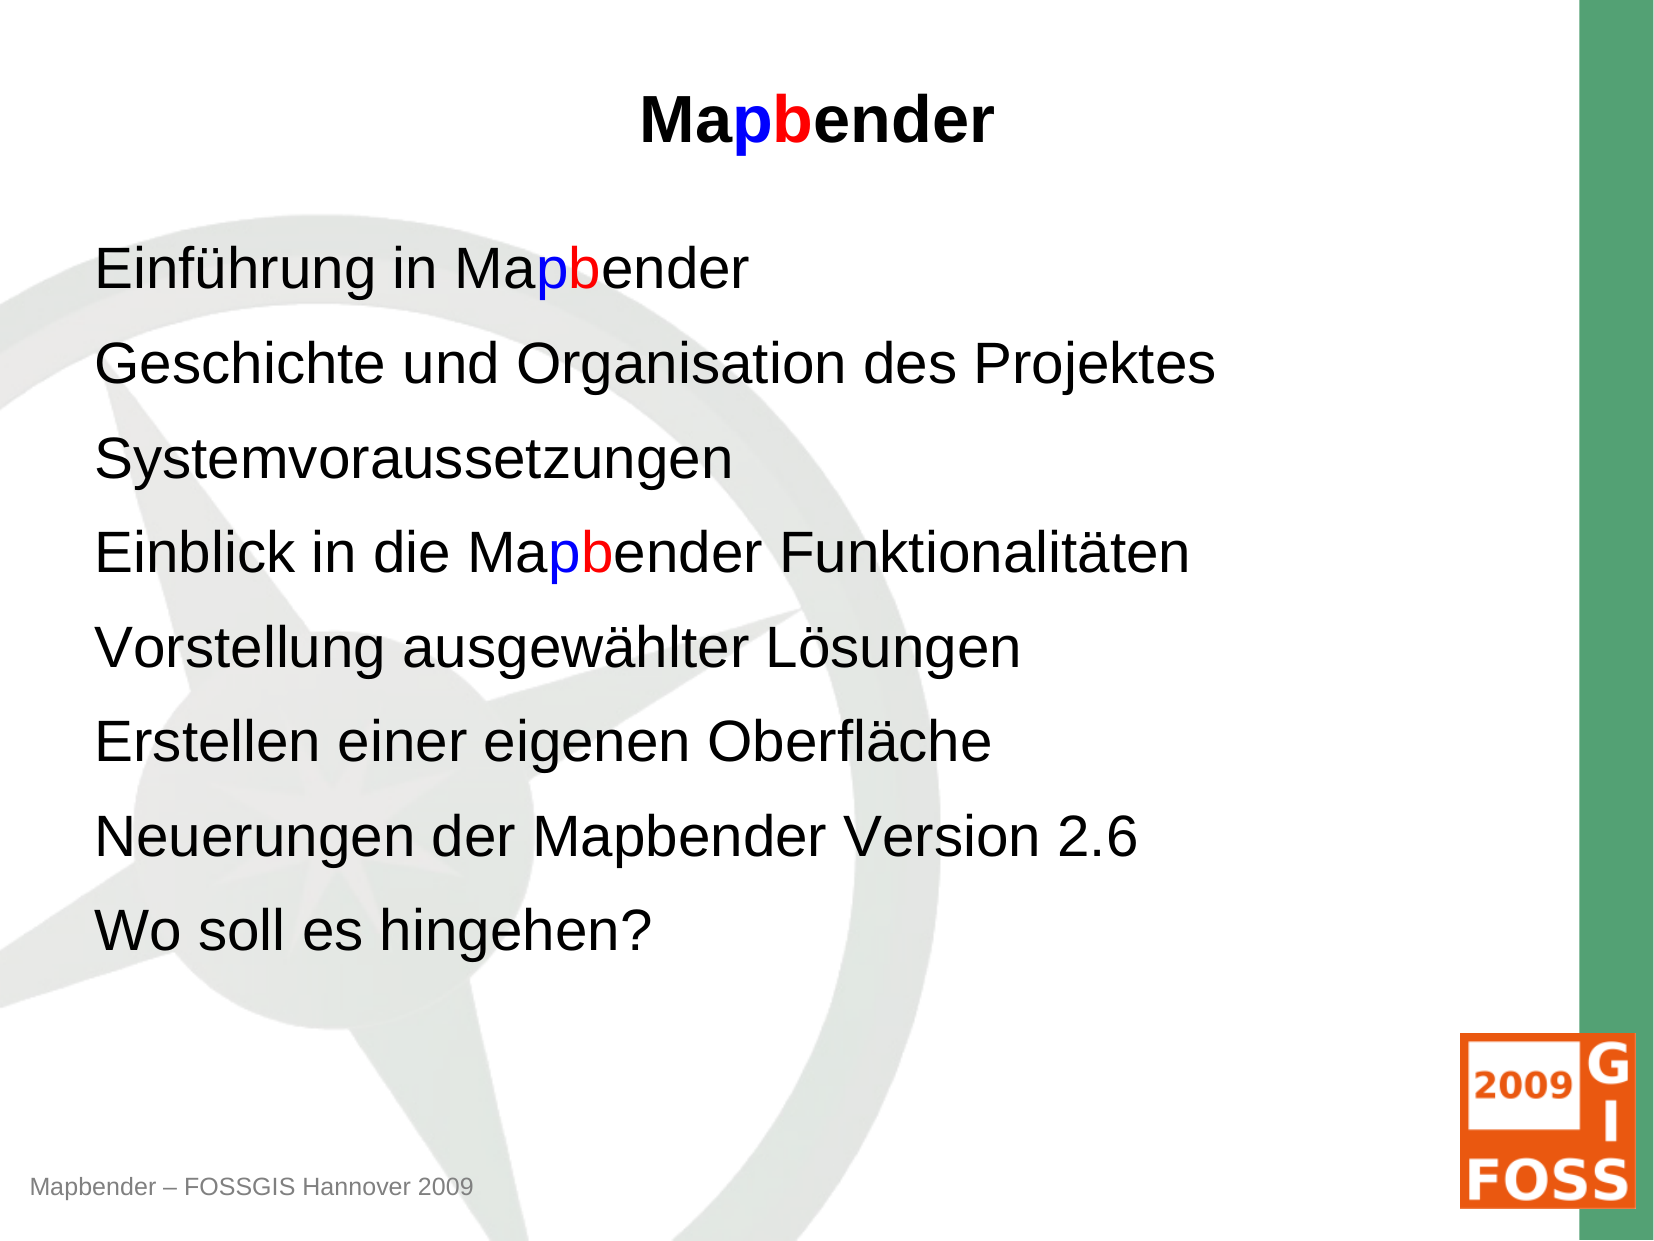

# Mapbender
Einführung in Mapbender
Geschichte und Organisation des Projektes
Systemvoraussetzungen
Einblick in die Mapbender Funktionalitäten
Vorstellung ausgewählter Lösungen
Erstellen einer eigenen Oberfläche
Neuerungen der Mapbender Version 2.6
Wo soll es hingehen?